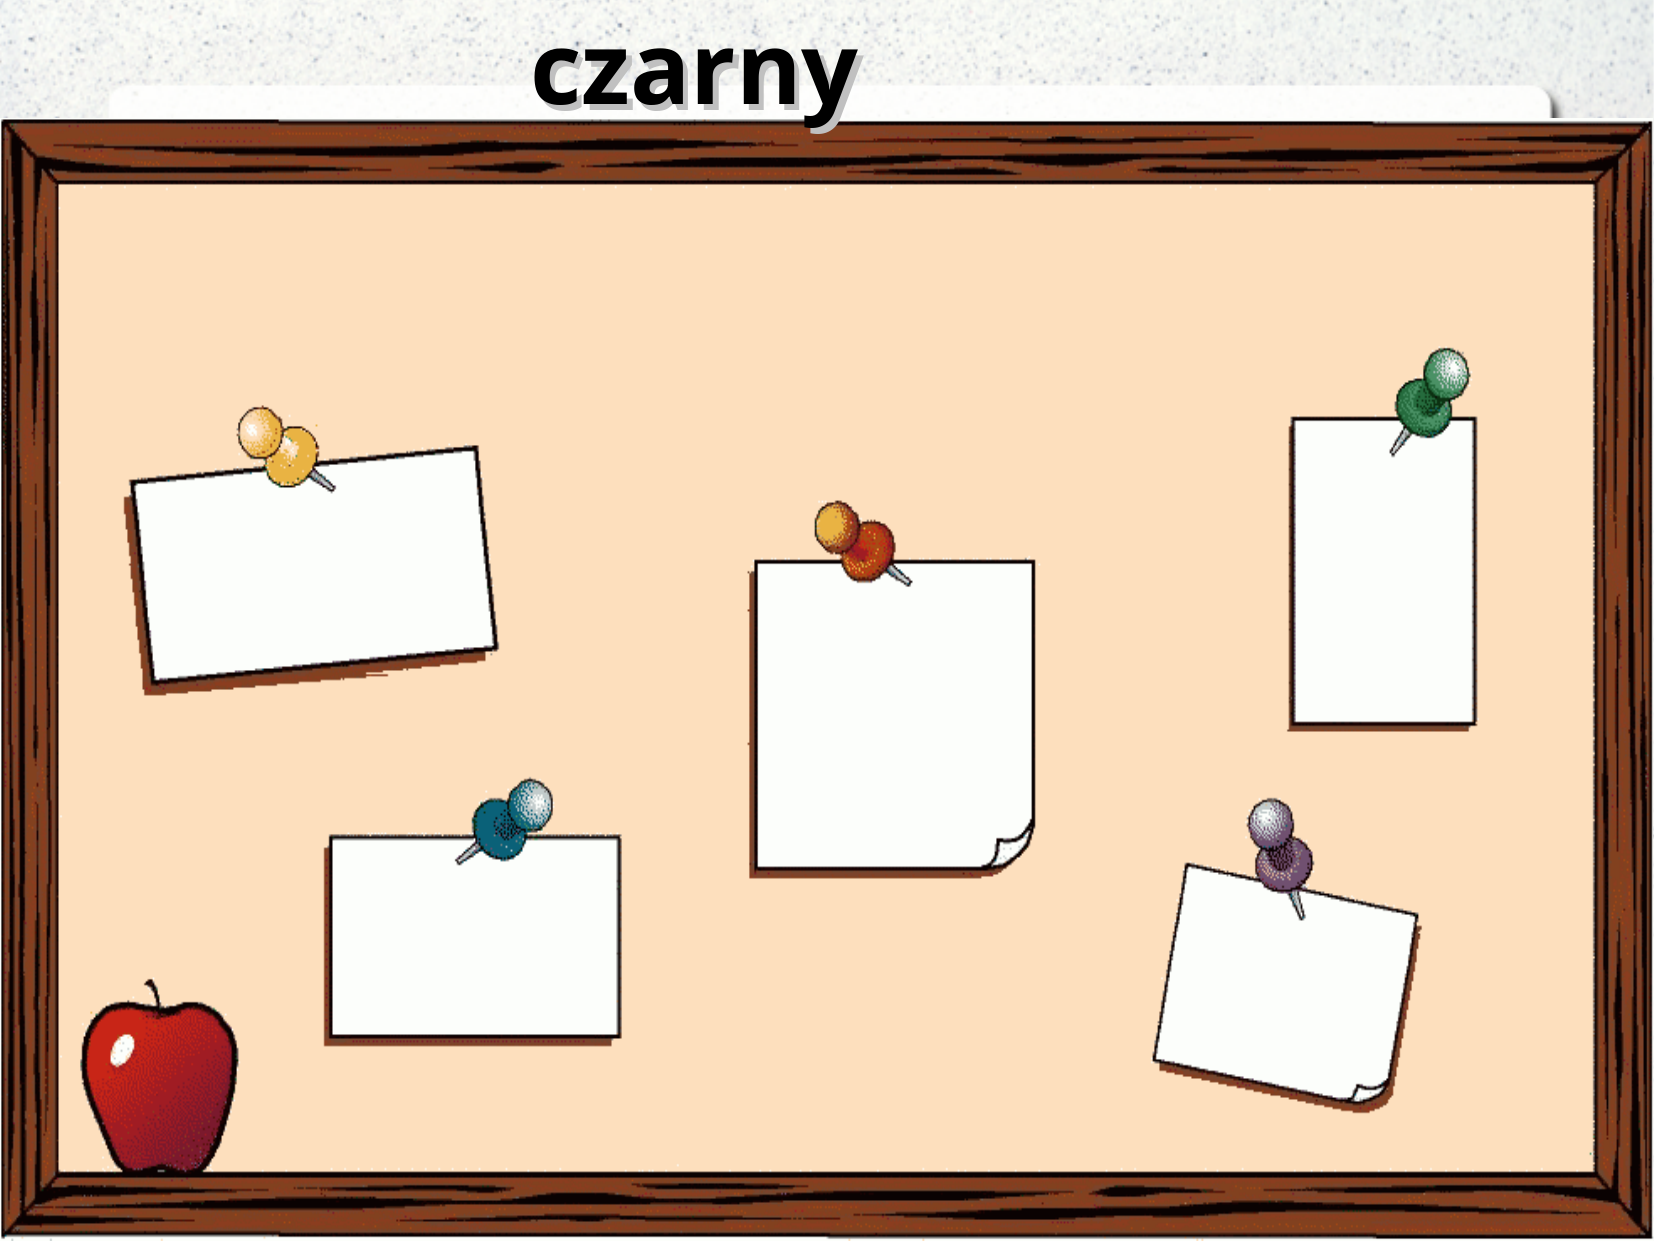

czarny
 Akademia Nowoczesnej Edukacji SPEKTRUM - www.an.edu.pl - akademia.spektrum@gmail.com